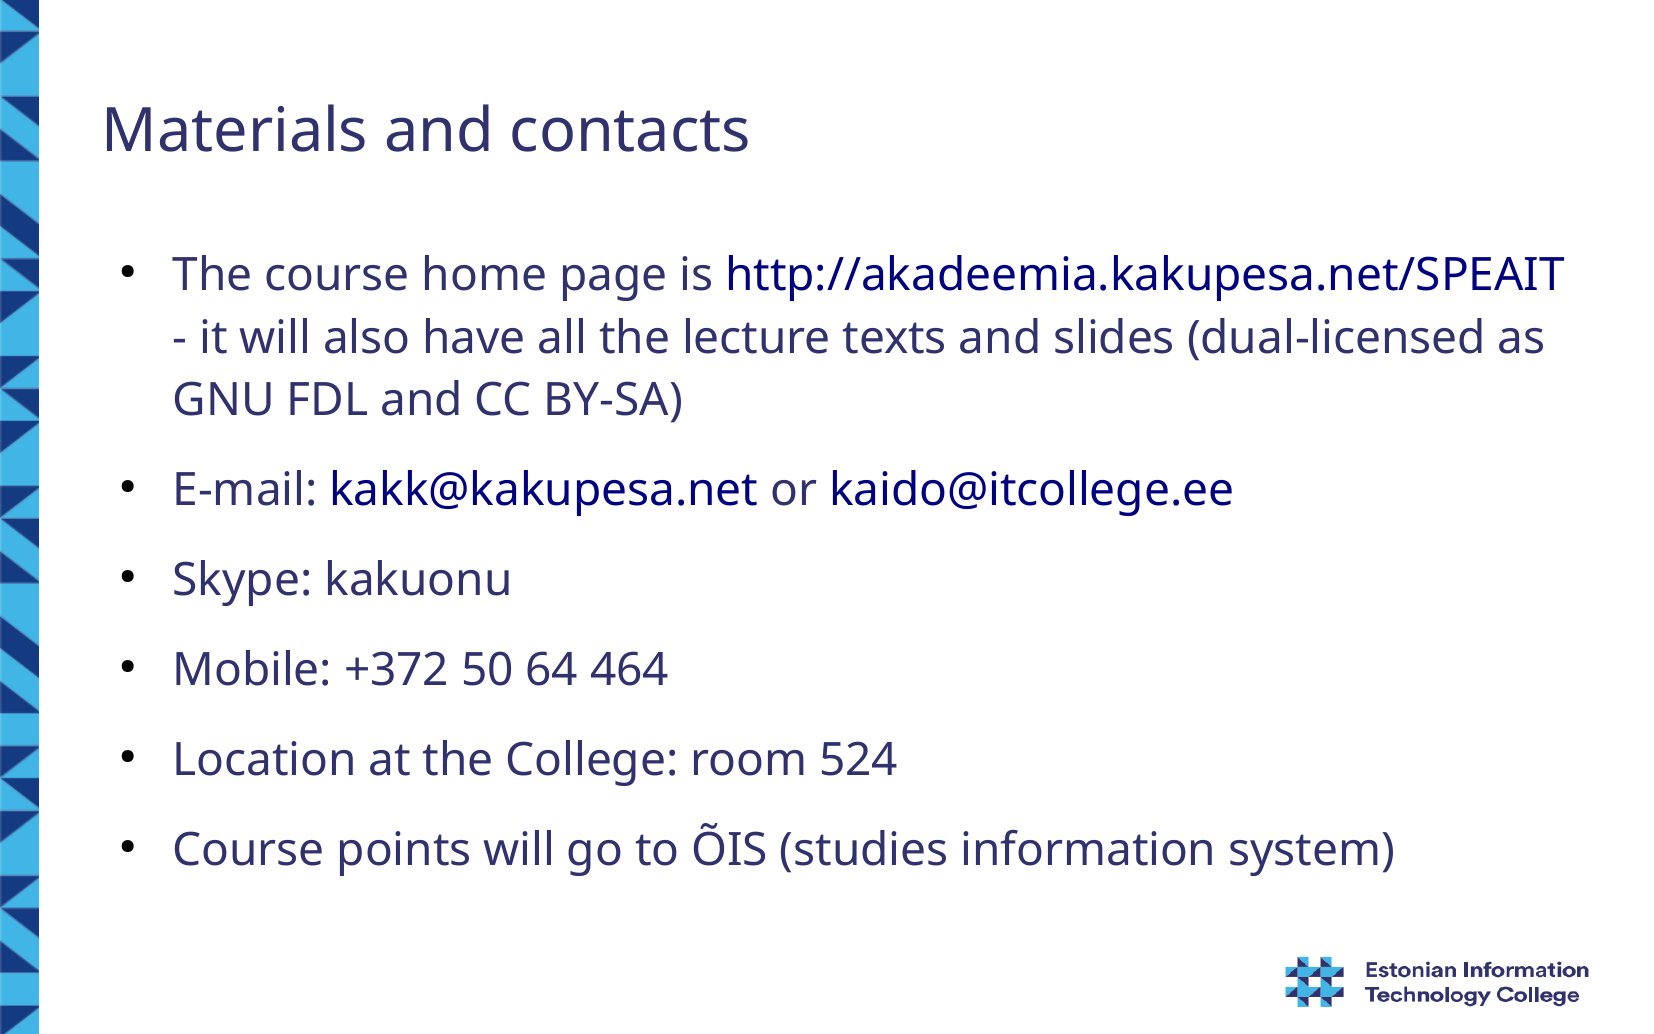

# Materials and contacts
The course home page is http://akadeemia.kakupesa.net/SPEAIT - it will also have all the lecture texts and slides (dual-licensed as GNU FDL and CC BY-SA)
E-mail: kakk@kakupesa.net or kaido@itcollege.ee
Skype: kakuonu
Mobile: +372 50 64 464
Location at the College: room 524
Course points will go to ÕIS (studies information system)